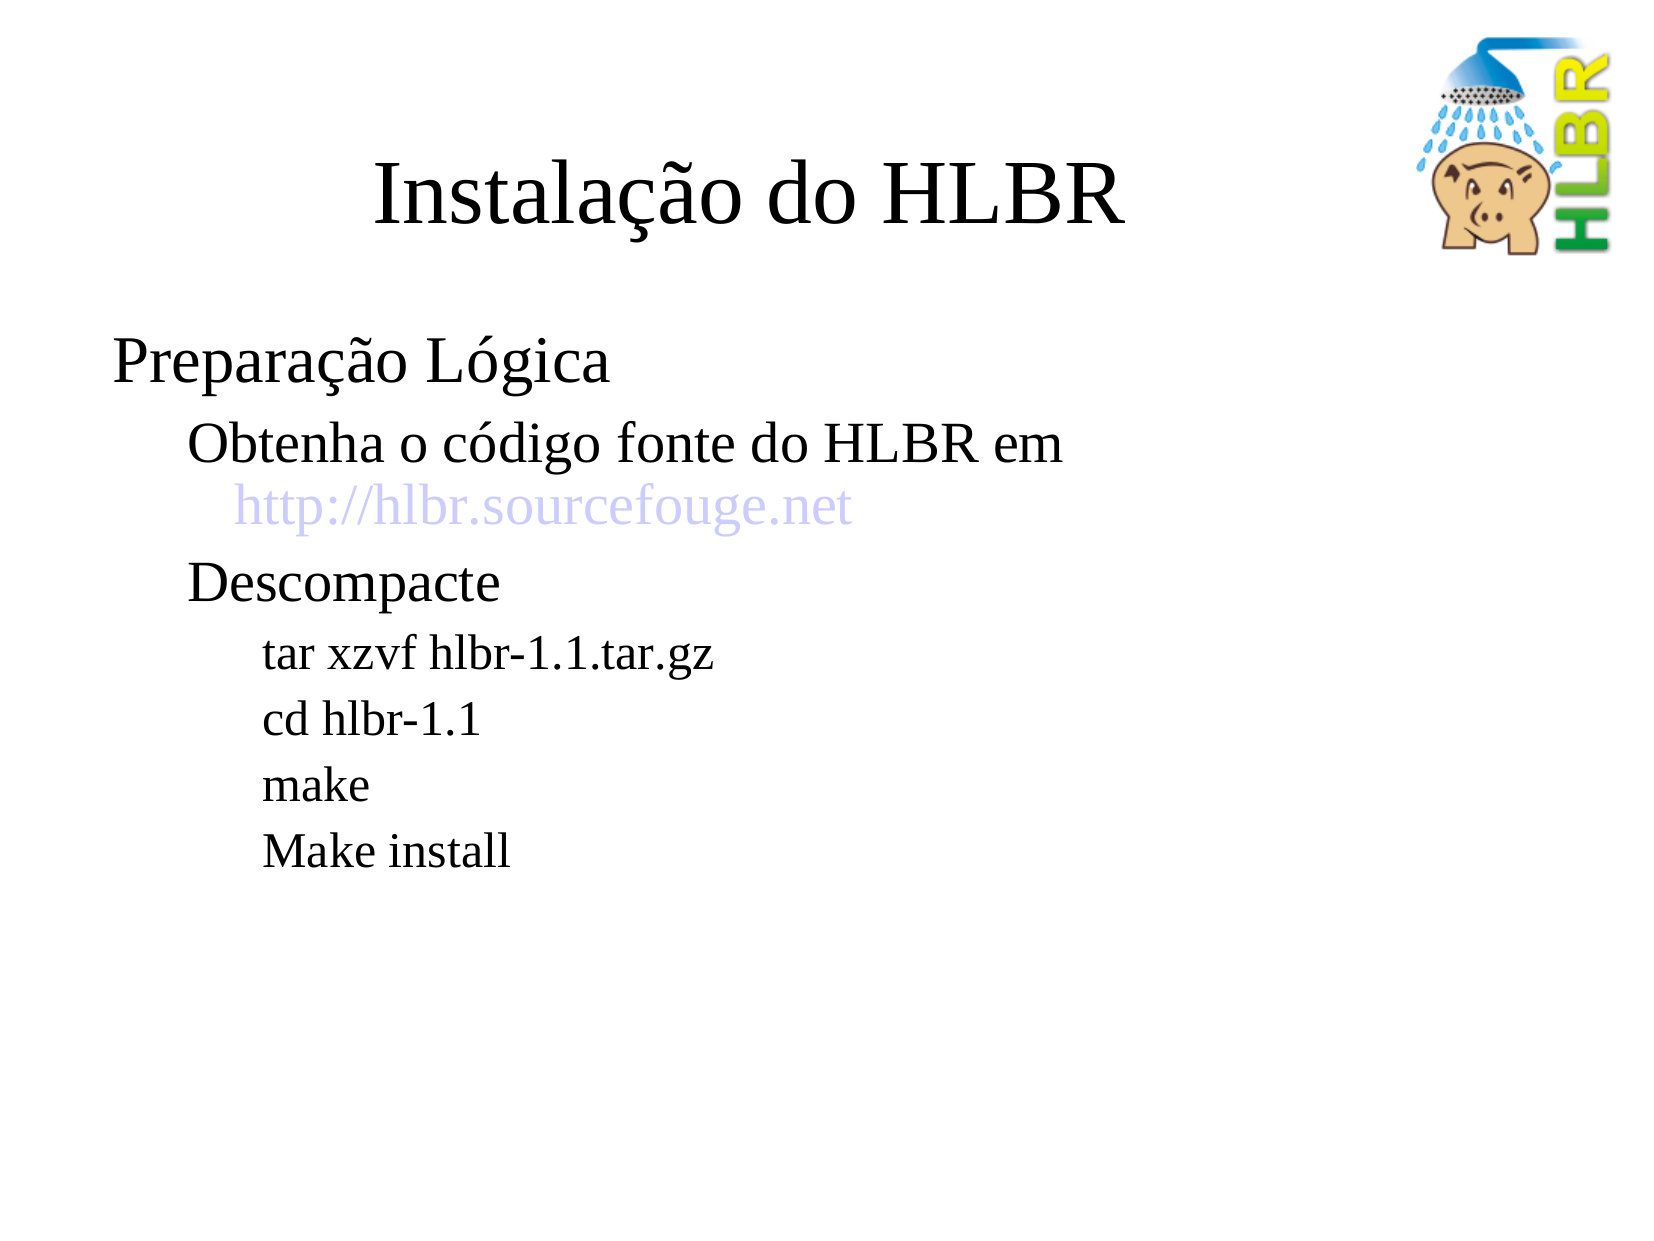

# Instalação do HLBR
Preparação Lógica
Obtenha o código fonte do HLBR em http://hlbr.sourcefouge.net
Descompacte
tar xzvf hlbr-1.1.tar.gz
cd hlbr-1.1
make
Make install